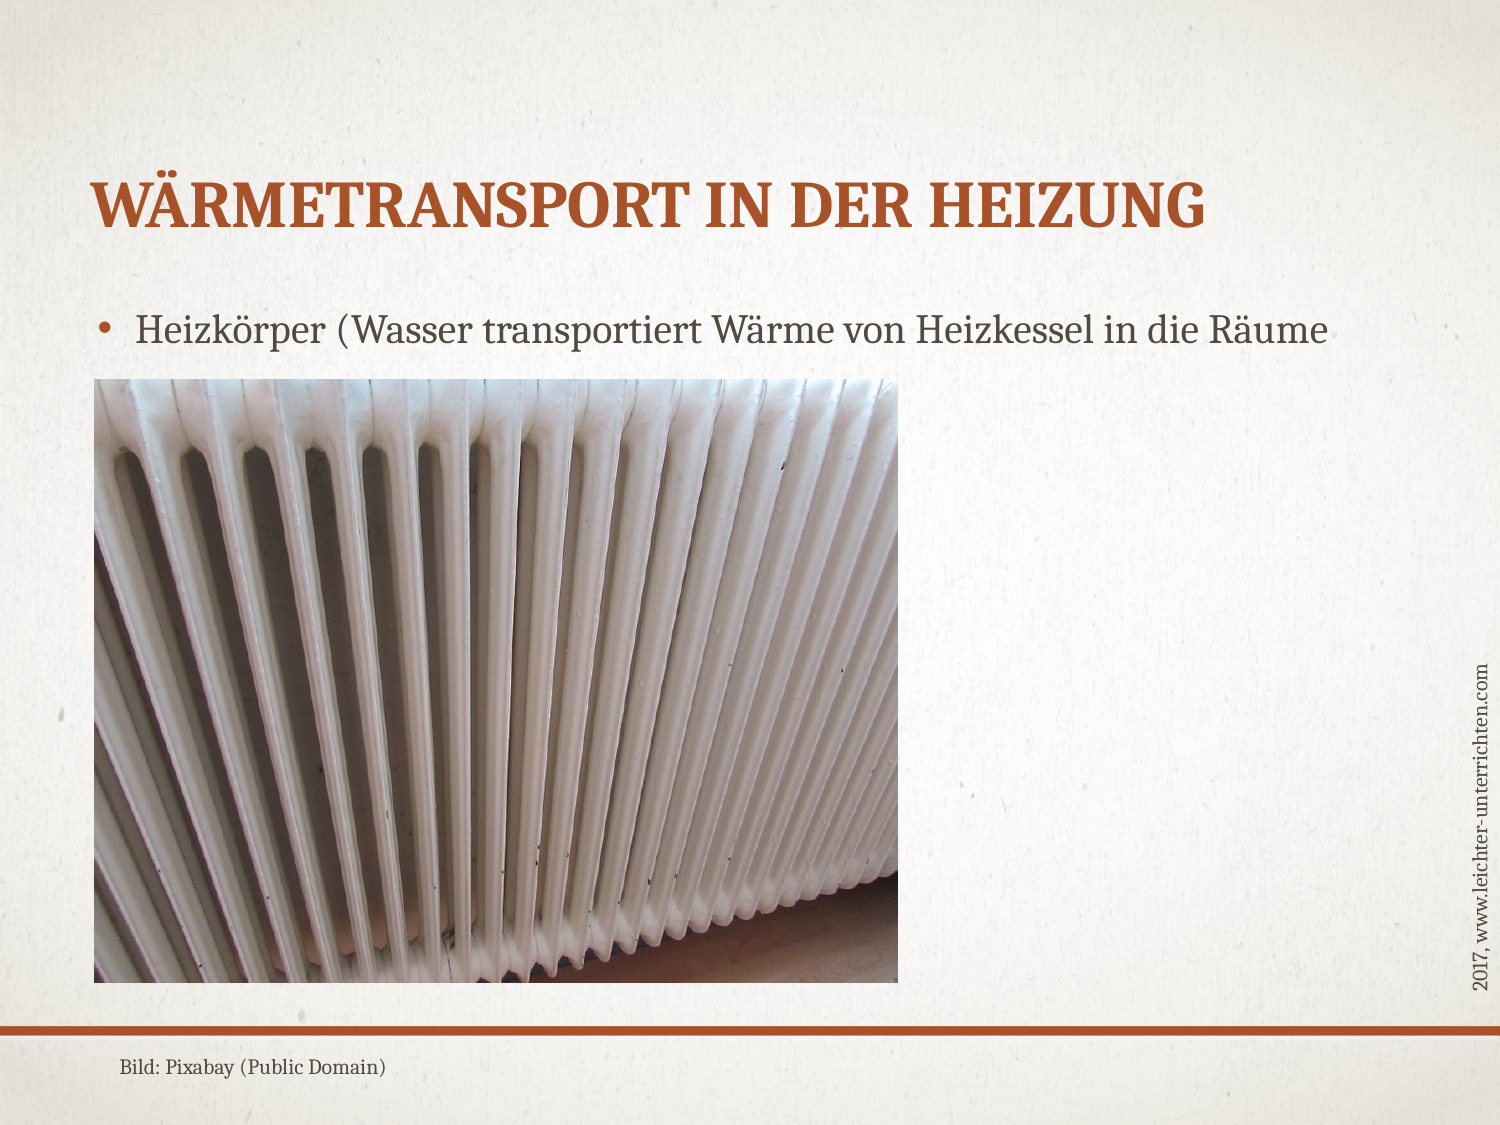

# Wärmetransport in der Heizung
Heizkörper (Wasser transportiert Wärme von Heizkessel in die Räume
Bild: Pixabay (Public Domain)